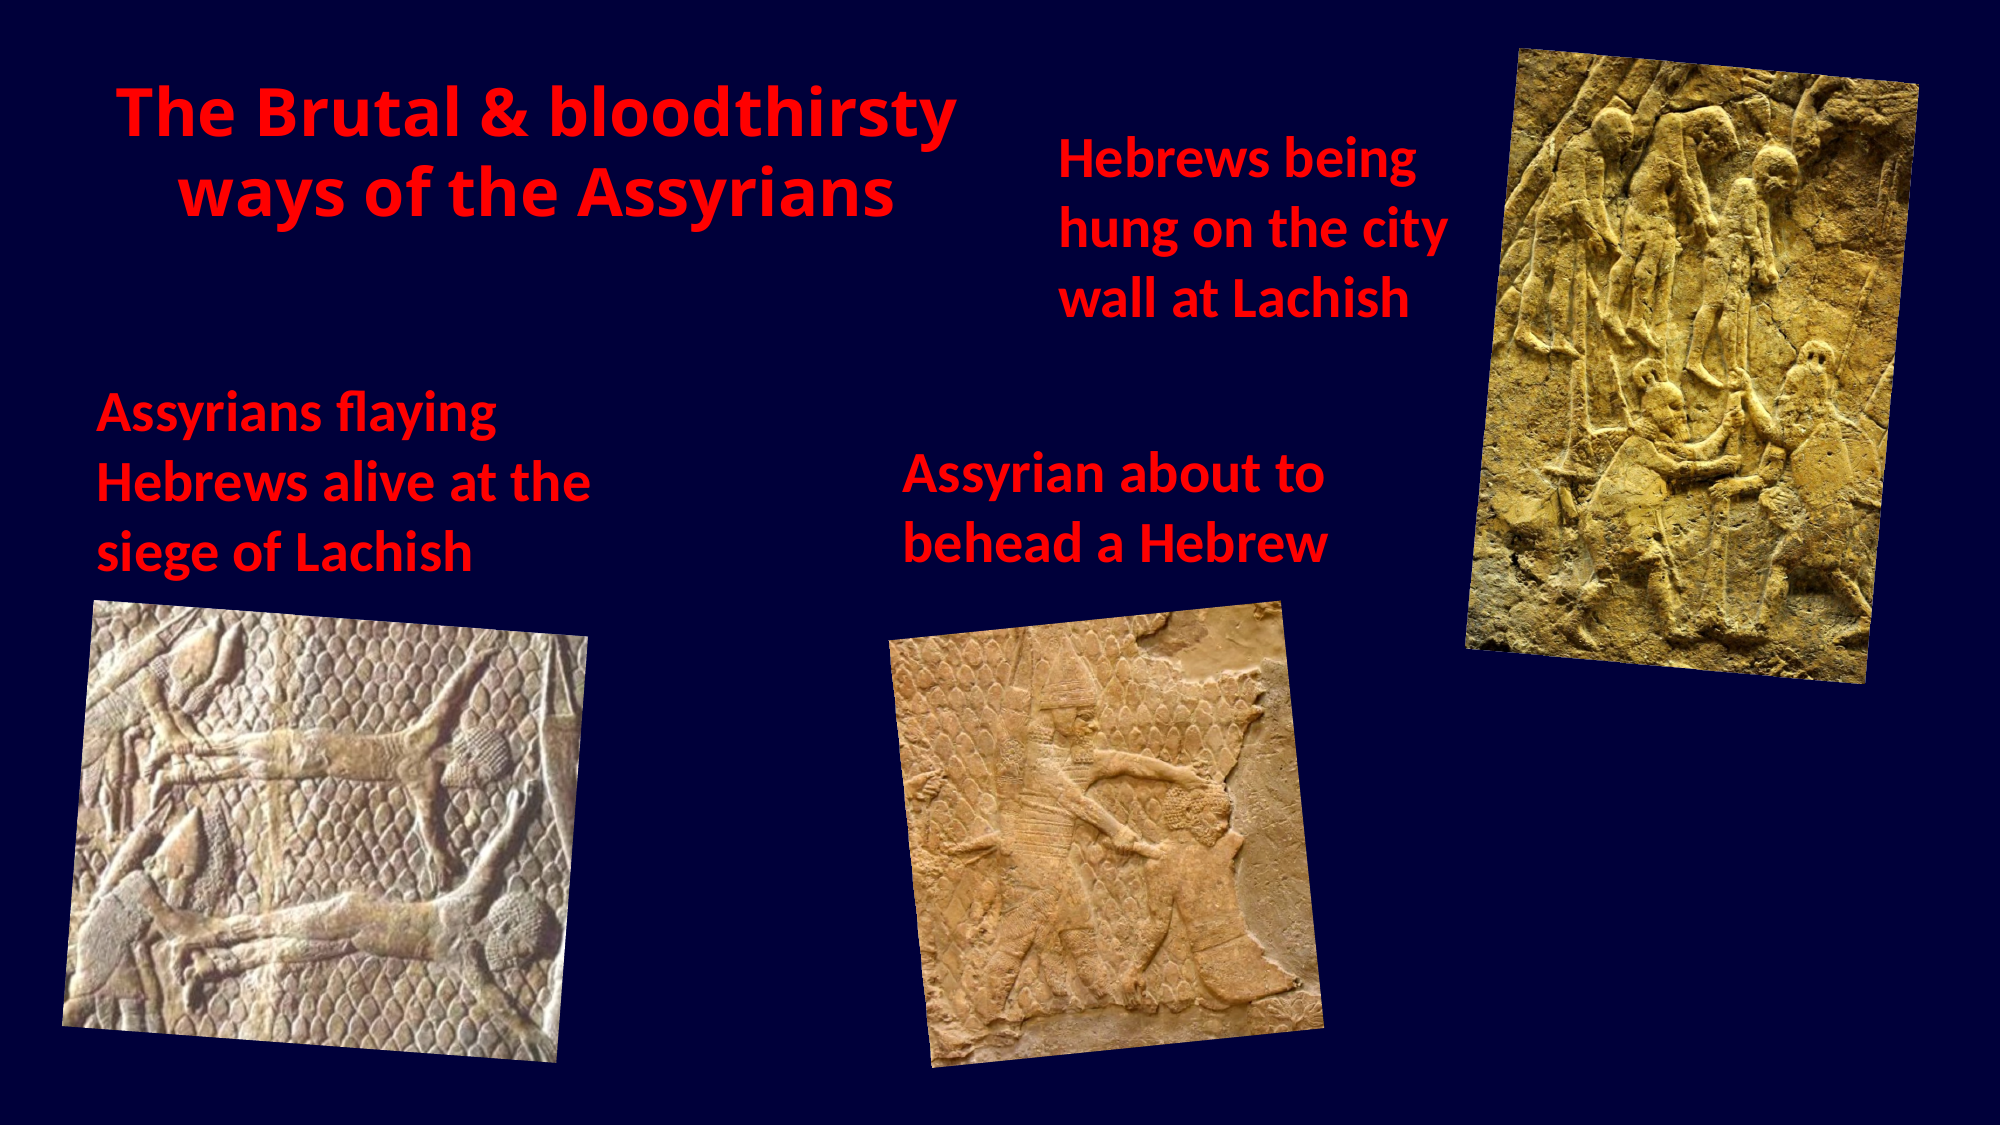

The Brutal & bloodthirsty ways of the Assyrians
Hebrews being hung on the city wall at Lachish
Assyrians flaying Hebrews alive at the siege of Lachish
Assyrian about to behead a Hebrew